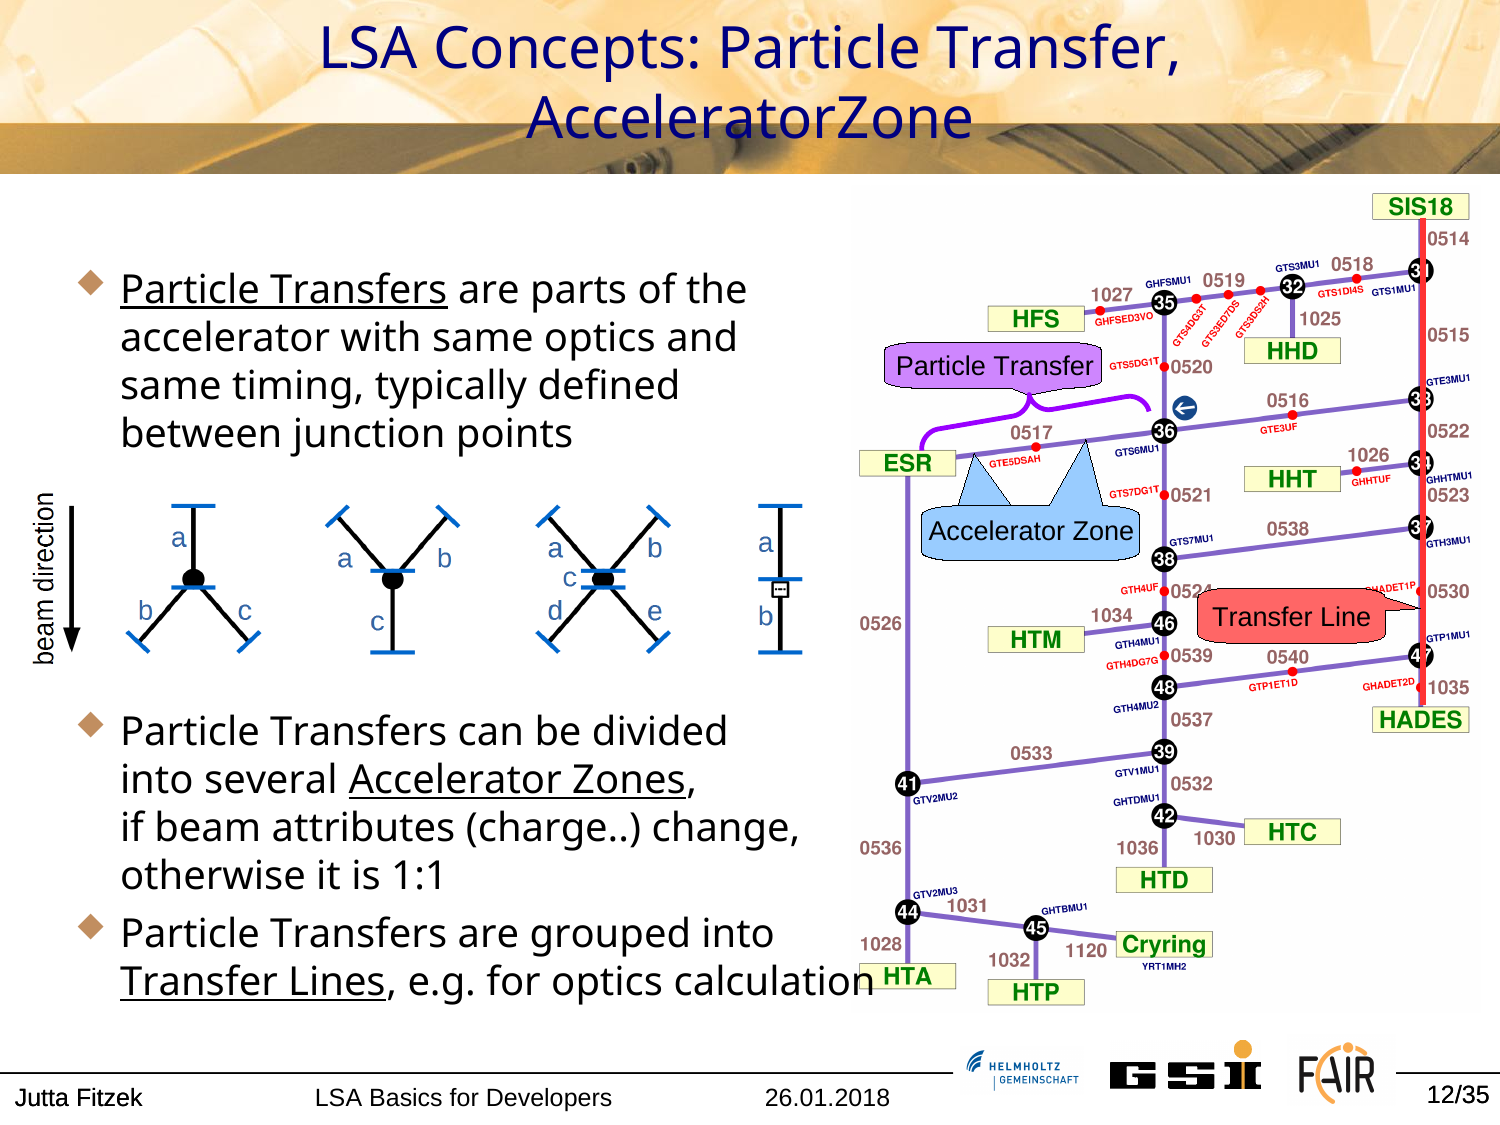

# LSA Concepts: Particle Transfer, AcceleratorZone
Particle Transfers are parts of the
accelerator with same optics and
same timing, typically defined
between junction points
Particle Transfers can be divided
into several Accelerator Zones,
if beam attributes (charge..) change,
otherwise it is 1:1
Particle Transfers are grouped into
Transfer Lines, e.g. for optics calculation
Particle Transfer
Accelerator Zone
Transfer Line
12